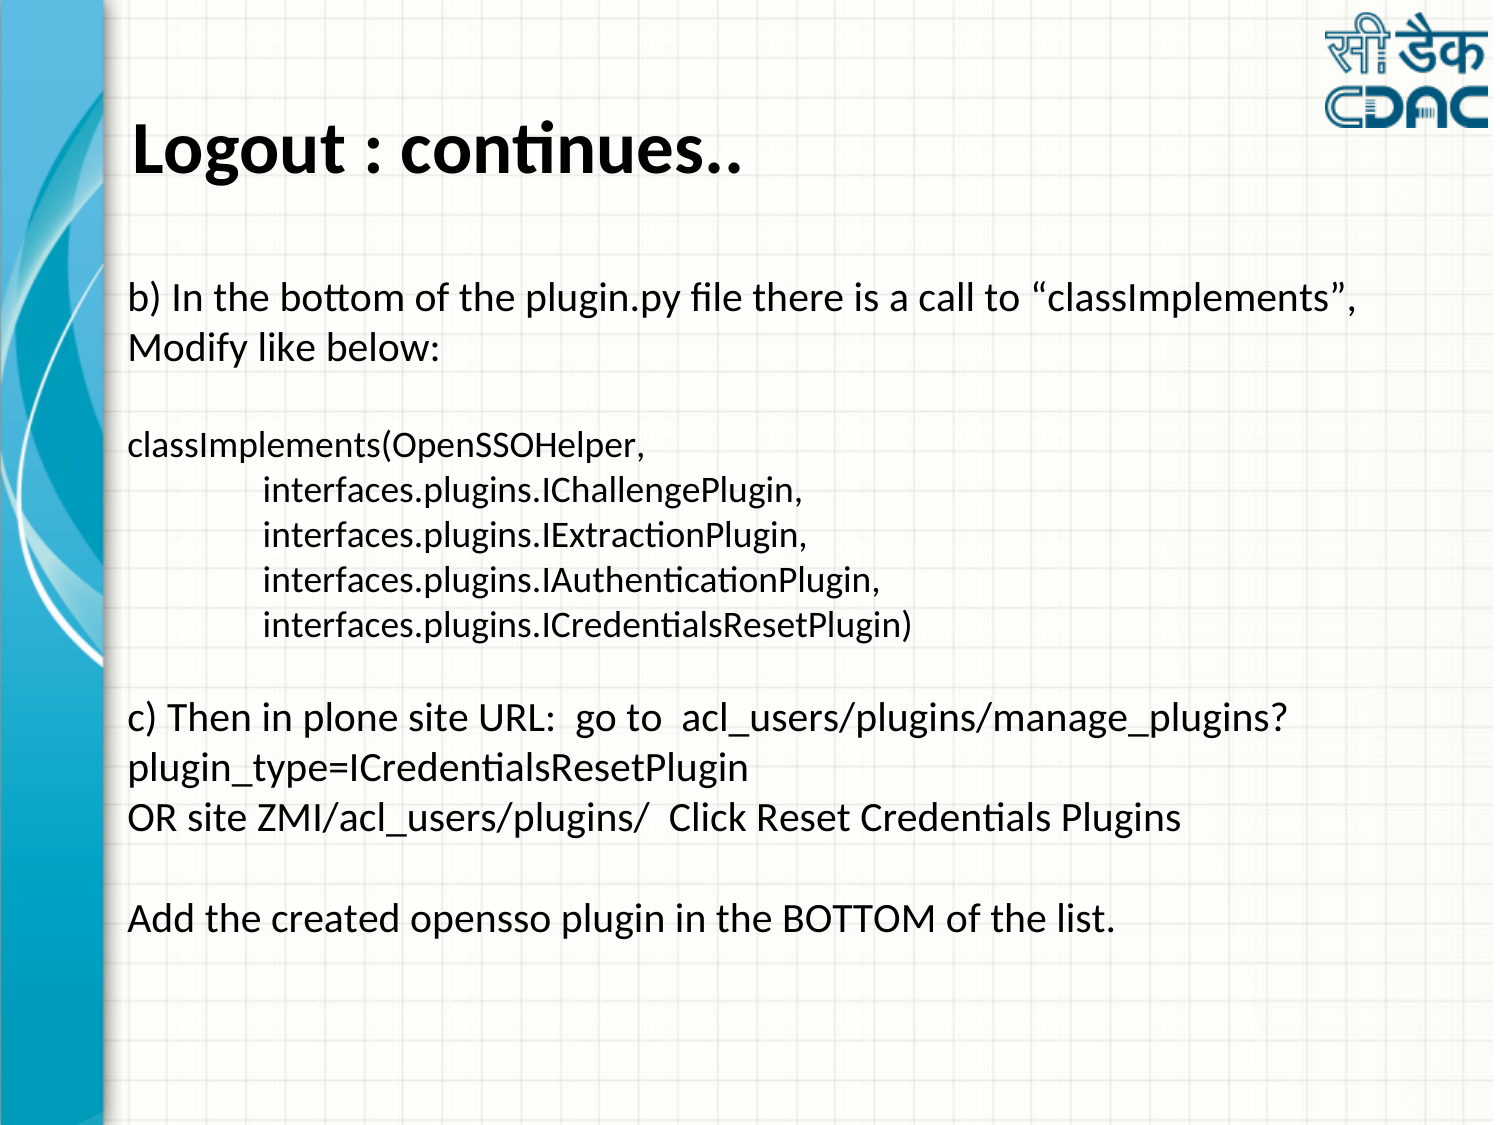

Logout : continues..
b) In the bottom of the plugin.py file there is a call to “classImplements”, Modify like below:
classImplements(OpenSSOHelper,
 interfaces.plugins.IChallengePlugin,
 interfaces.plugins.IExtractionPlugin,
 interfaces.plugins.IAuthenticationPlugin,
 interfaces.plugins.ICredentialsResetPlugin)
c) Then in plone site URL: go to acl_users/plugins/manage_plugins?plugin_type=ICredentialsResetPlugin
OR site ZMI/acl_users/plugins/ Click Reset Credentials Plugins
Add the created opensso plugin in the BOTTOM of the list.